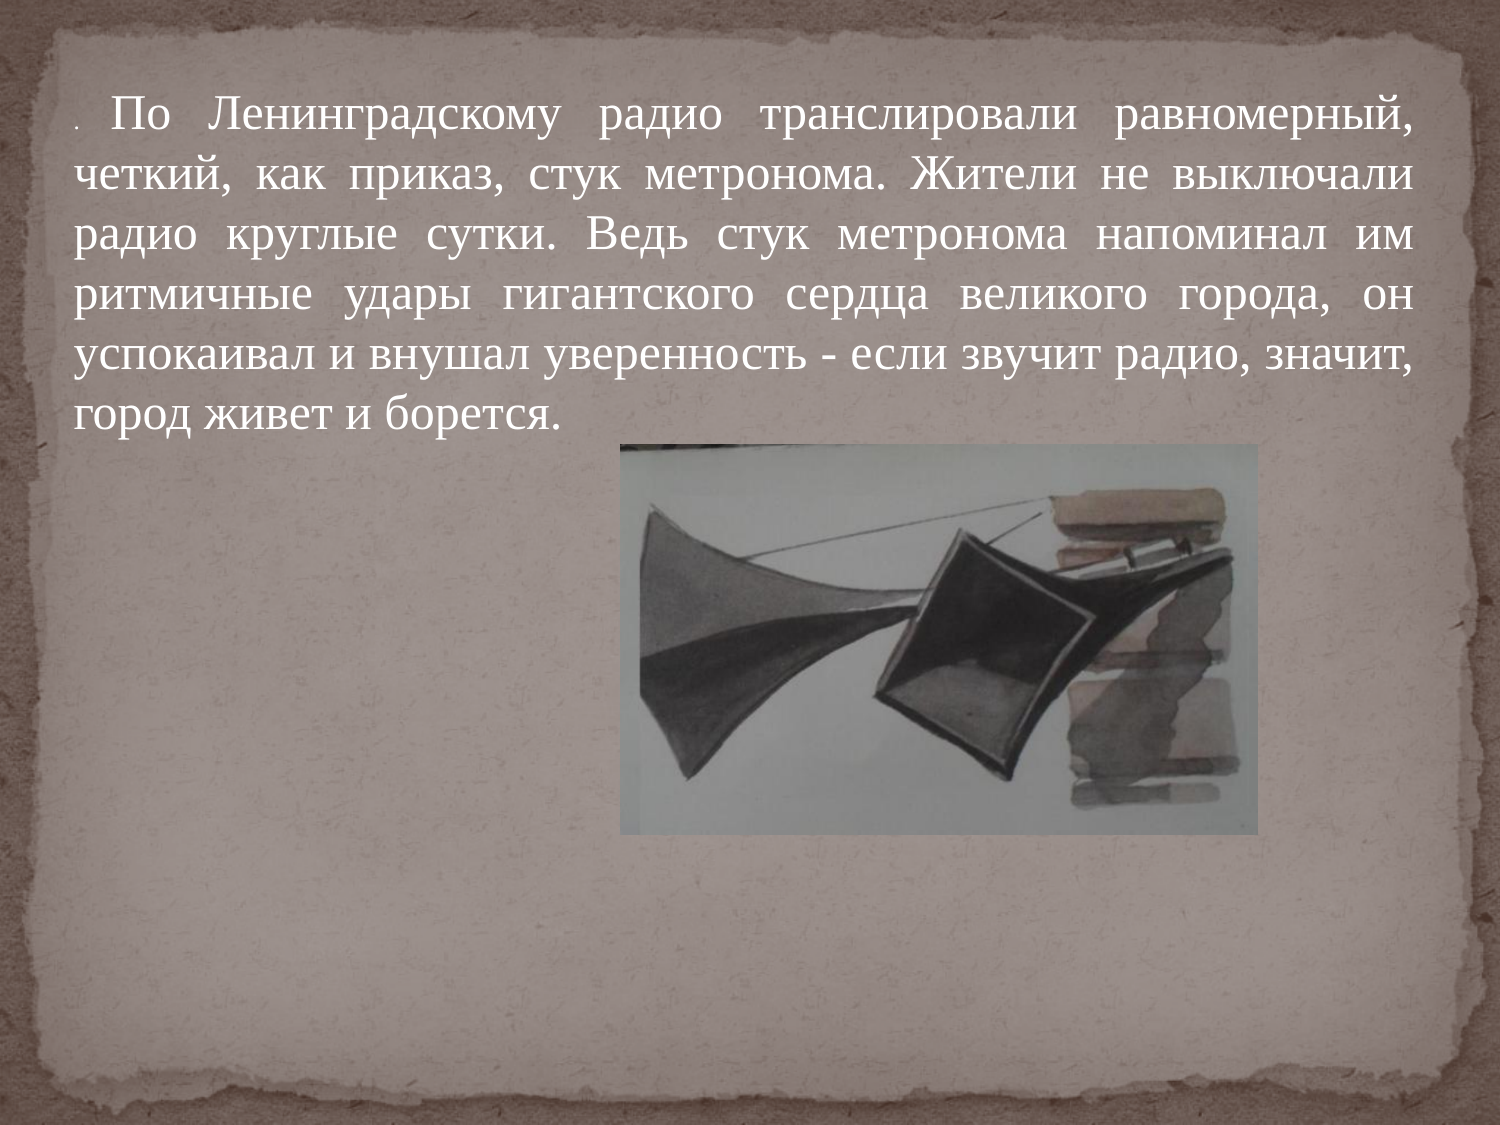

. По Ленинградскому радио транслировали равномерный, четкий, как приказ, стук метронома. Жители не выключали радио круглые сутки. Ведь стук метронома напоминал им ритмичные удары гигантского сердца великого города, он успокаивал и внушал уверенность - если звучит радио, значит, город живет и борется.